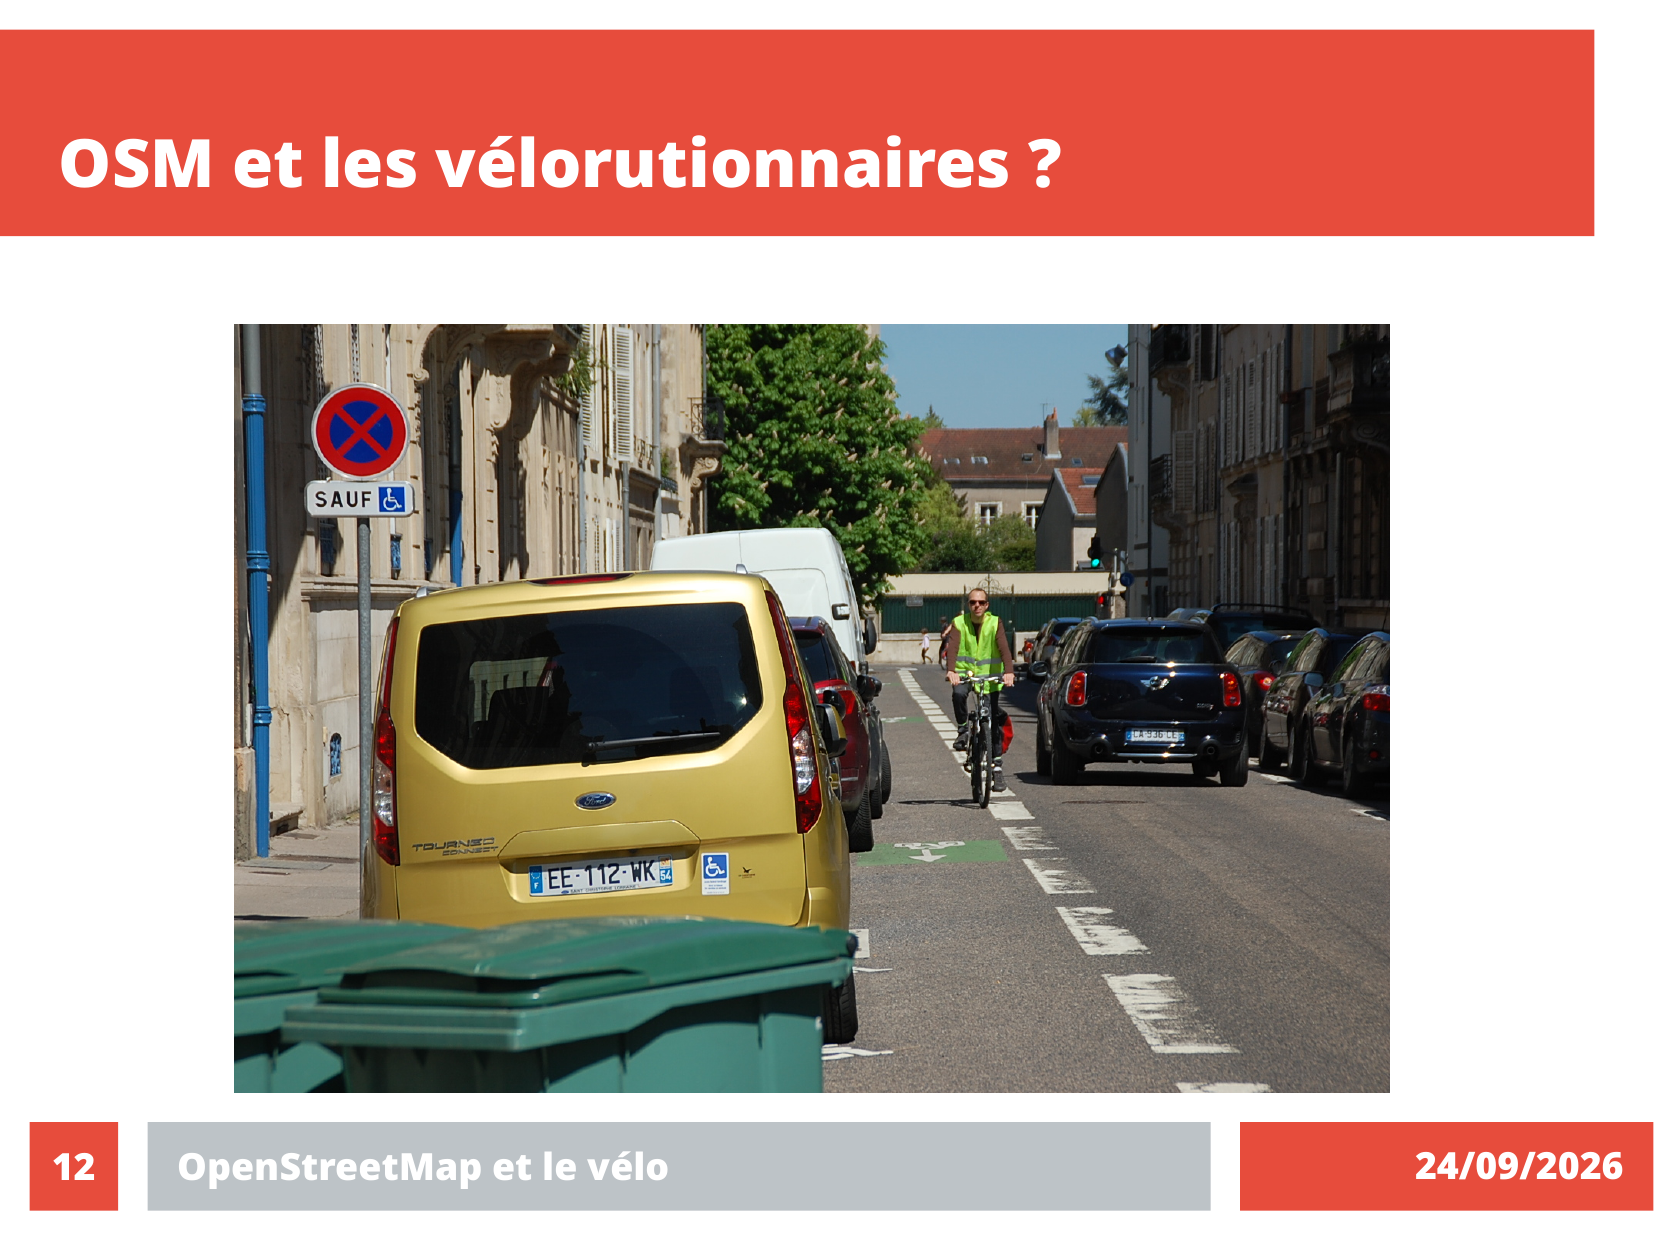

# OSM et les vélorutionnaires ?
12
OpenStreetMap et le vélo